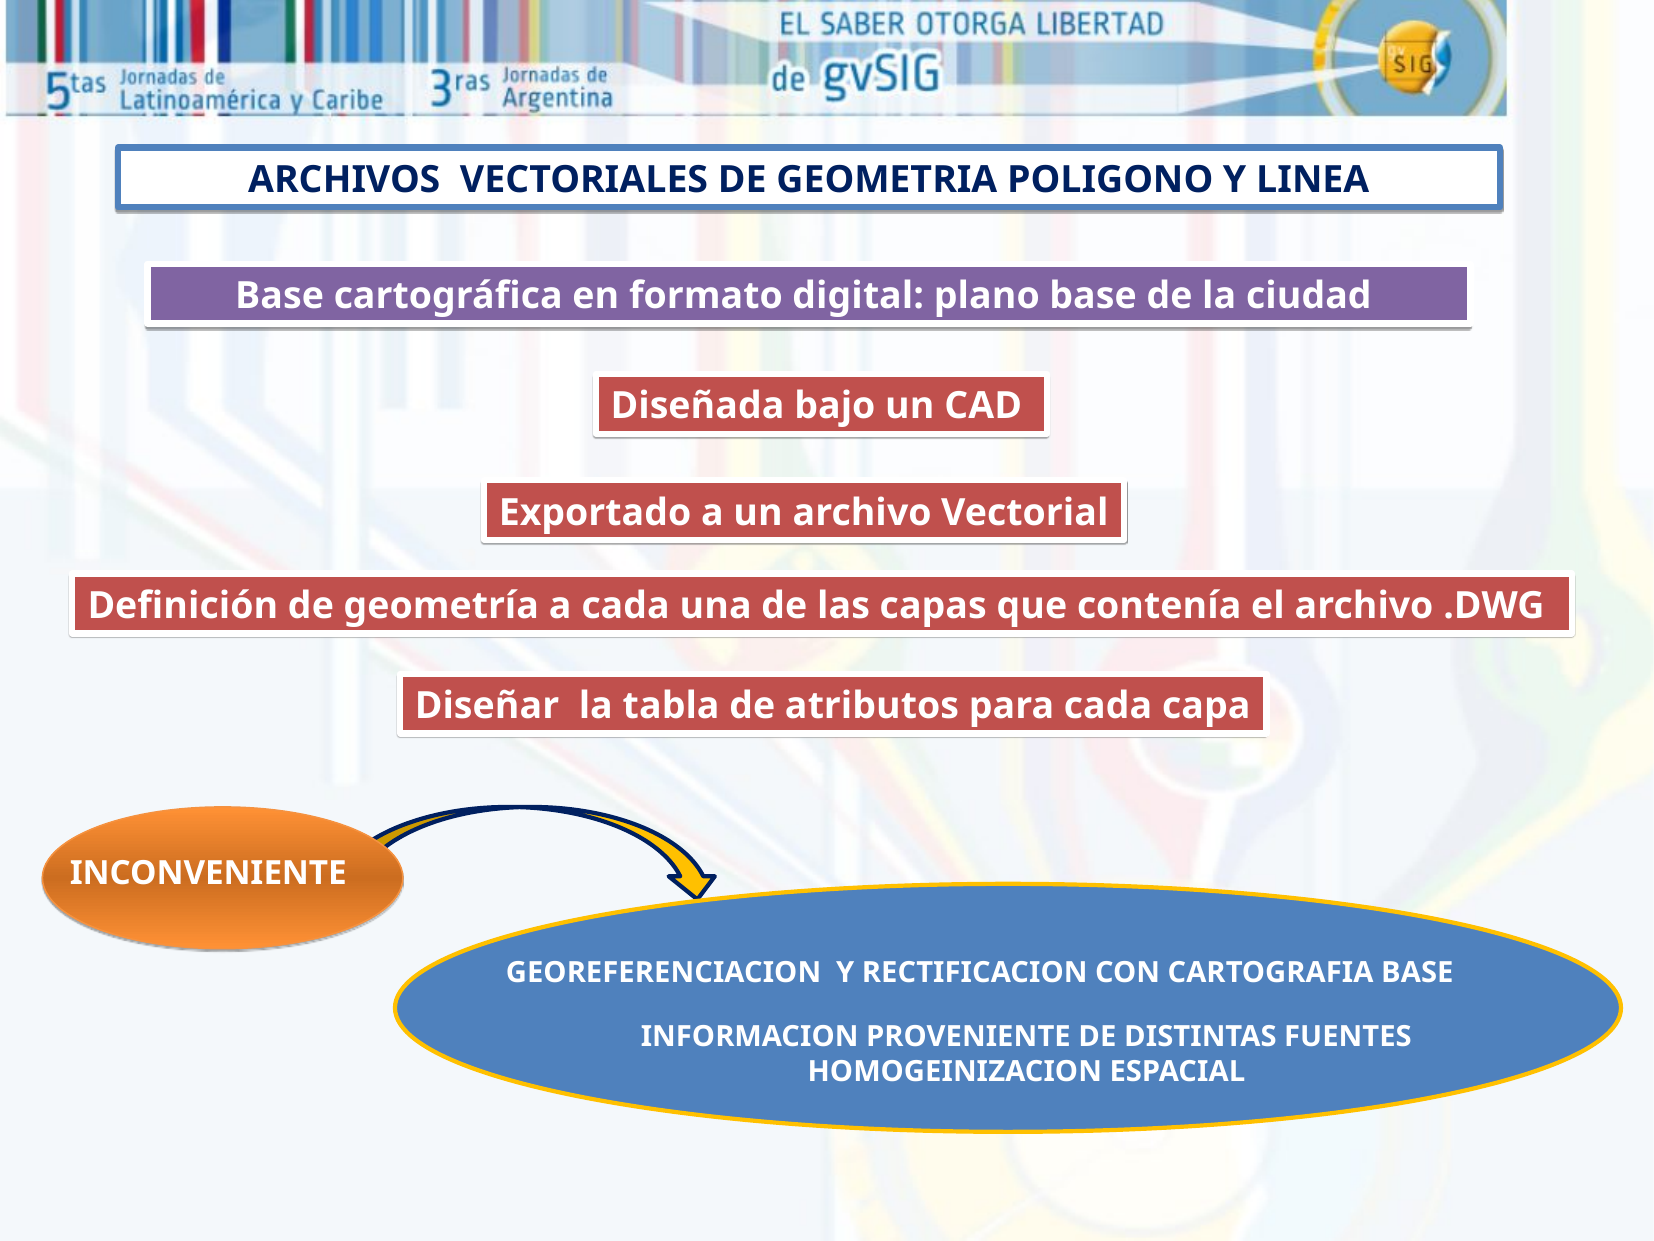

ARCHIVOS VECTORIALES DE GEOMETRIA POLIGONO Y LINEA
Base cartográfica en formato digital: plano base de la ciudad
Diseñada bajo un CAD
Exportado a un archivo Vectorial
Definición de geometría a cada una de las capas que contenía el archivo .DWG
Diseñar la tabla de atributos para cada capa
INCONVENIENTE
 GEOREFERENCIACION Y RECTIFICACION CON CARTOGRAFIA BASE
INFORMACION PROVENIENTE DE DISTINTAS FUENTES HOMOGEINIZACION ESPACIAL